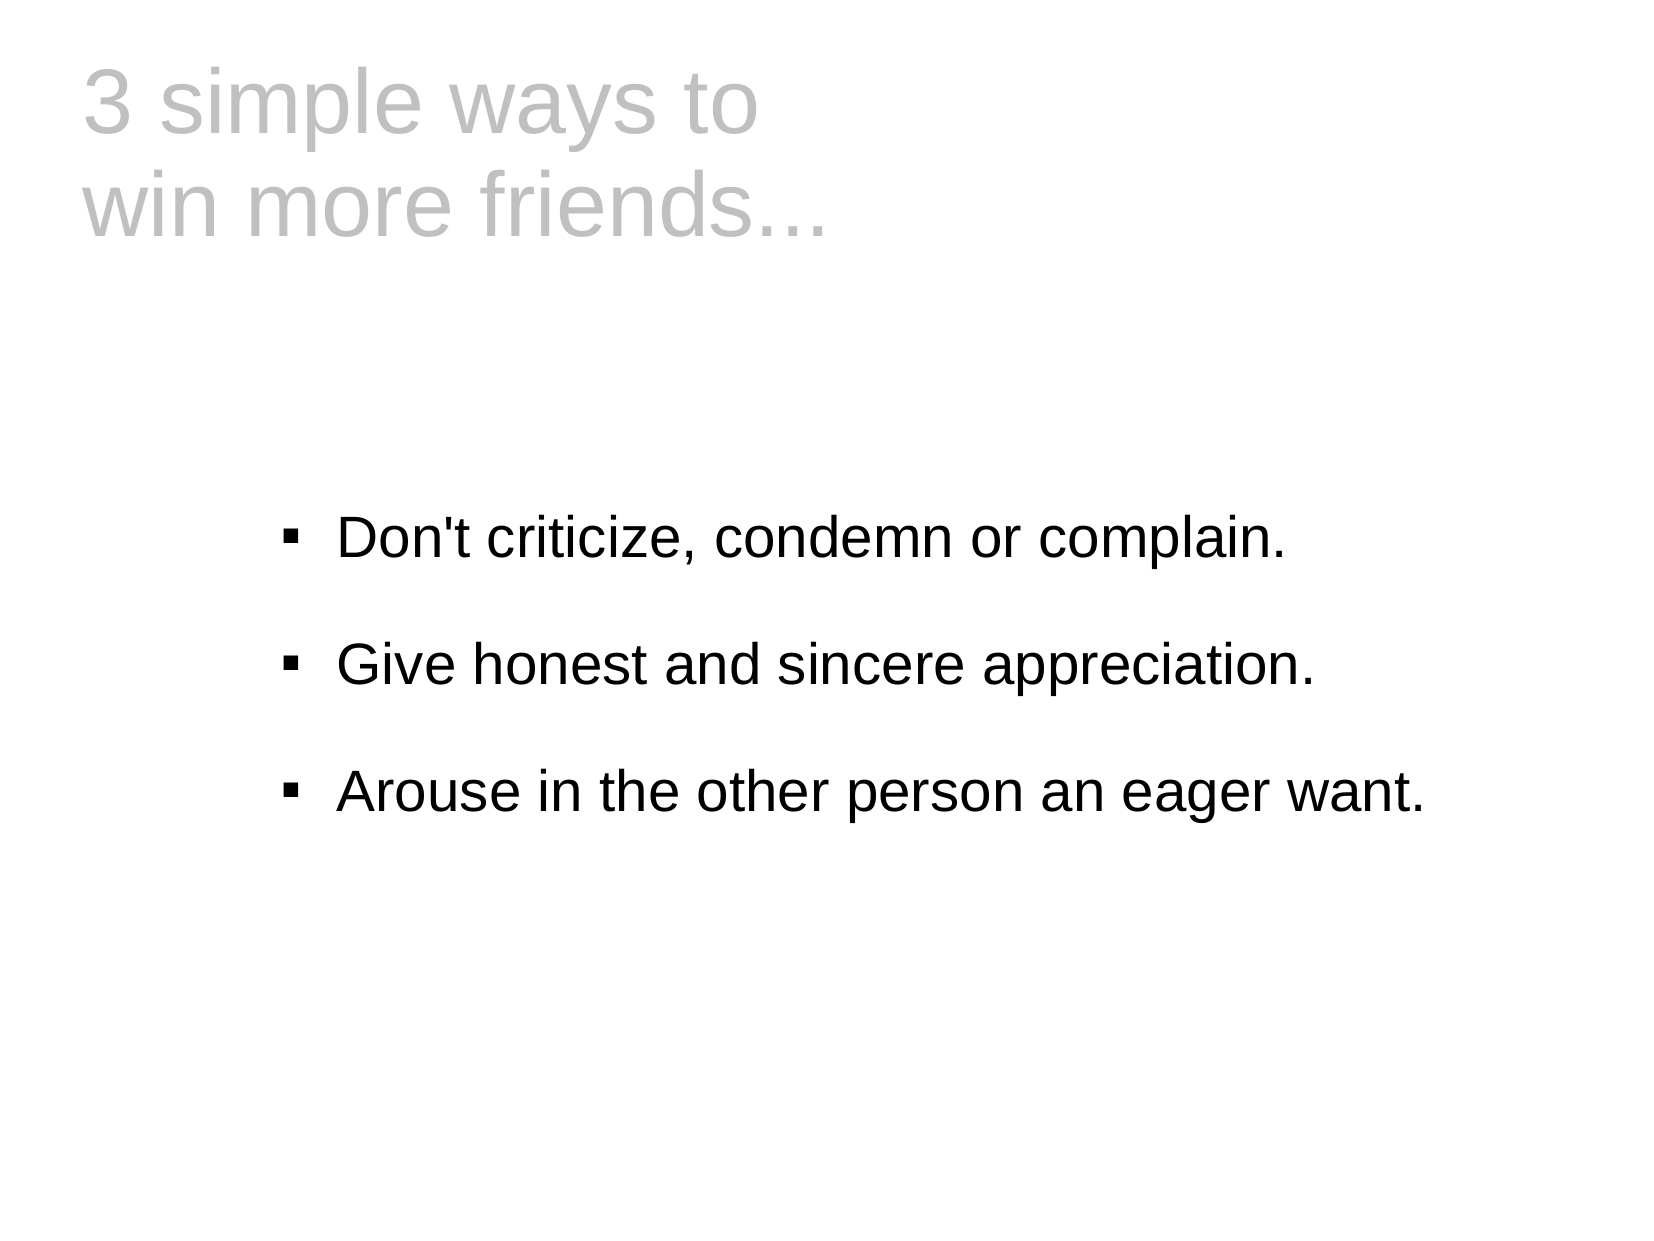

# 3 simple ways to win more friends...
Don't criticize, condemn or complain.
Give honest and sincere appreciation.
Arouse in the other person an eager want.